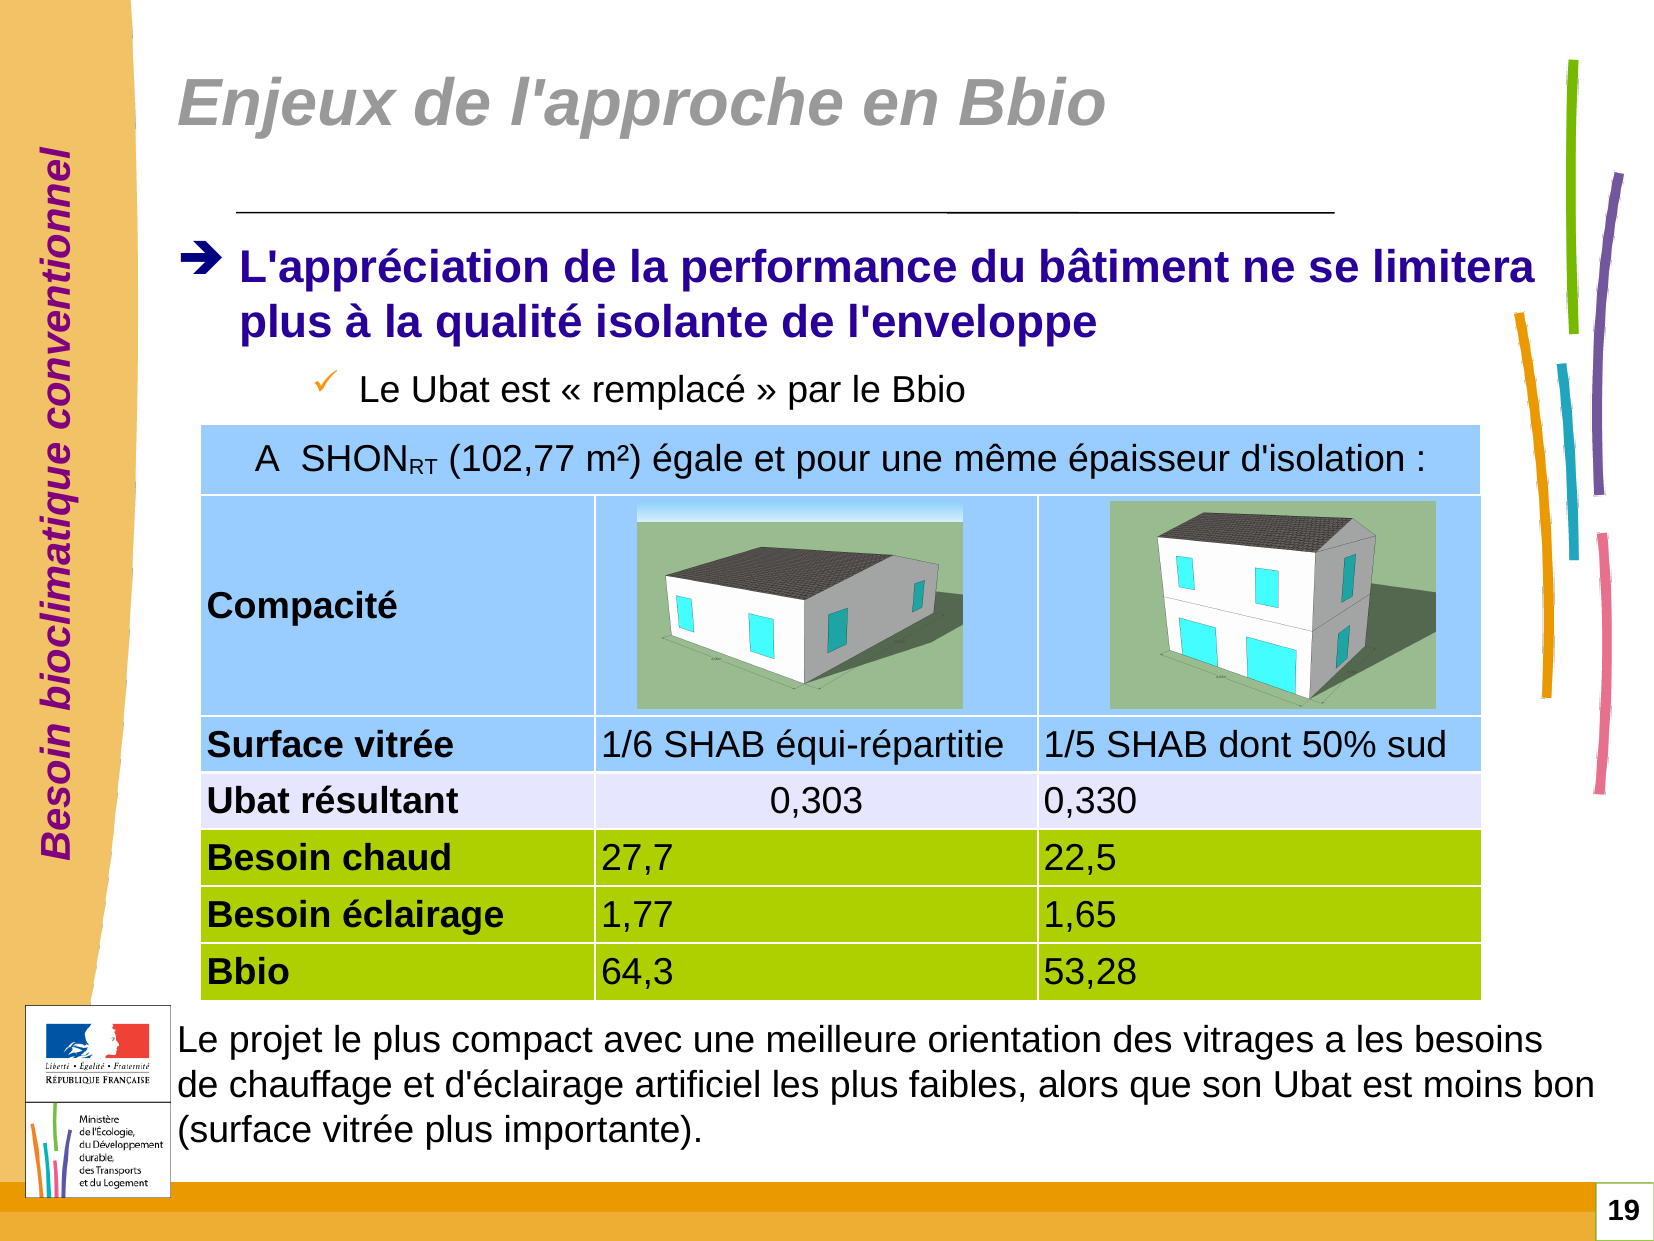

# Enjeux de l'approche en Bbio
L'appréciation de la performance du bâtiment ne se limitera plus à la qualité isolante de l'enveloppe
Le Ubat est « remplacé » par le Bbio
Le projet le plus compact avec une meilleure orientation des vitrages a les besoins
de chauffage et d'éclairage artificiel les plus faibles, alors que son Ubat est moins bon (surface vitrée plus importante).
| A SHONRT (102,77 m²) égale et pour une même épaisseur d'isolation : | | |
| --- | --- | --- |
| Compacité | | |
| Surface vitrée | 1/6 SHAB équi-répartitie | 1/5 SHAB dont 50% sud |
| Ubat résultant | 0,303 | 0,330 |
| Besoin chaud | 27,7 | 22,5 |
| Besoin éclairage | 1,77 | 1,65 |
| Bbio | 64,3 | 53,28 |
Besoin bioclimatique conventionnel
19